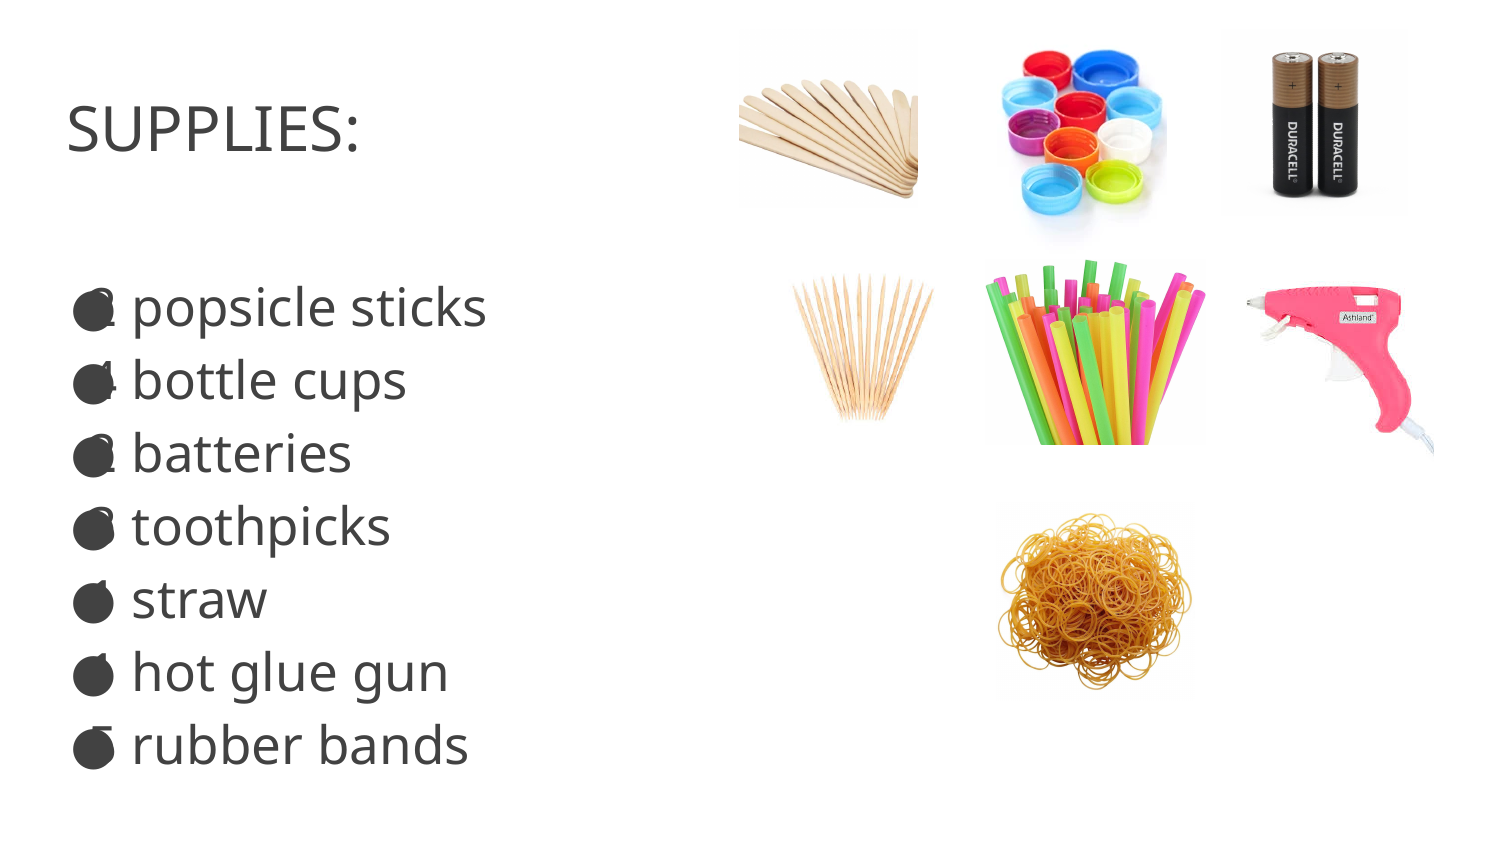

# SUPPLIES:
2 popsicle sticks
4 bottle cups
2 batteries
3 toothpicks
1 straw
1 hot glue gun
5 rubber bands